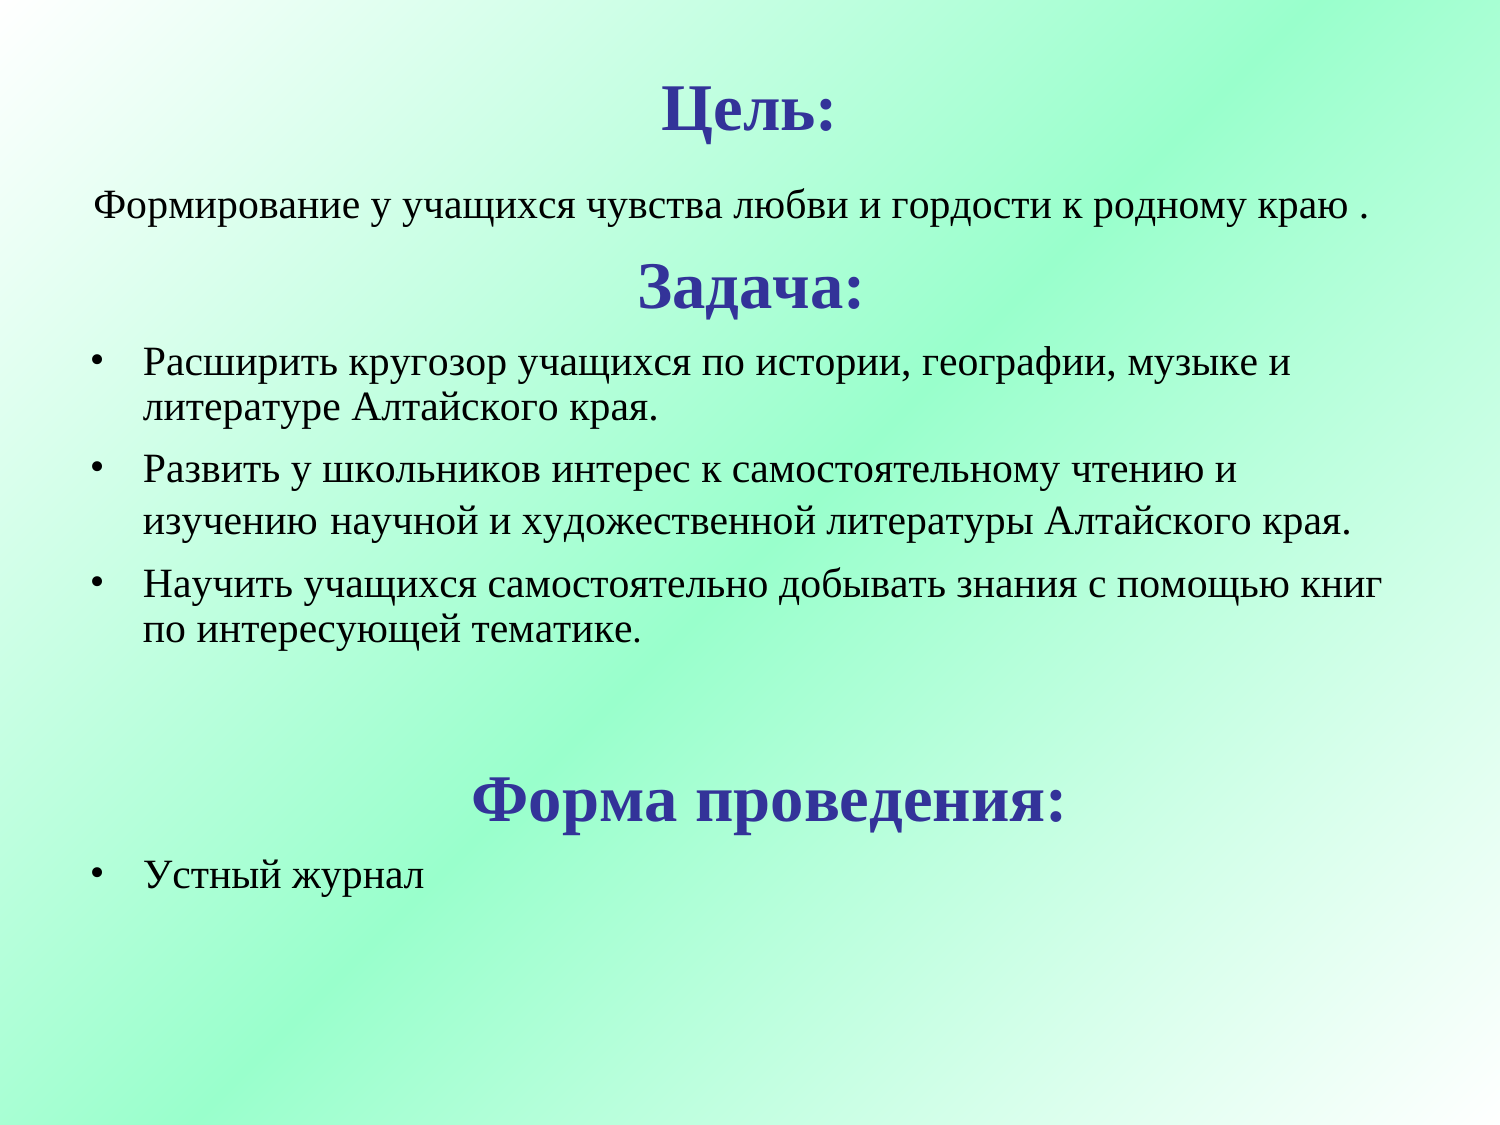

# Цель:
Формирование у учащихся чувства любви и гордости к родному краю .
Задача:
Расширить кругозор учащихся по истории, географии, музыке и литературе Алтайского края.
Развить у школьников интерес к самостоятельному чтению и изучению научной и художественной литературы Алтайского края.
Научить учащихся самостоятельно добывать знания с помощью книг по интересующей тематике.
 Форма проведения:
Устный журнал